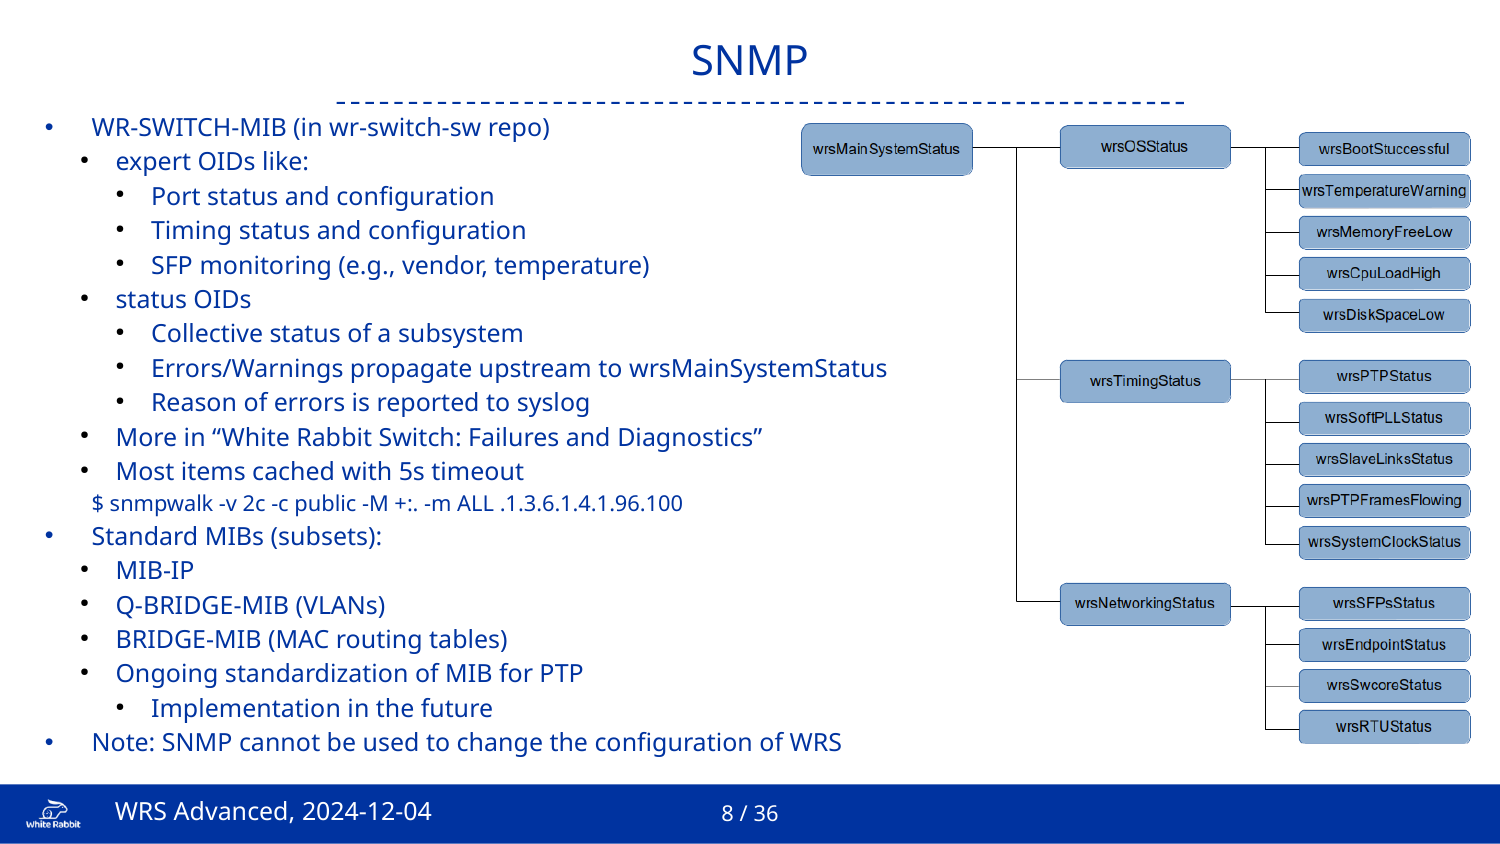

# SNMP
WR-SWITCH-MIB (in wr-switch-sw repo)
expert OIDs like:
Port status and configuration
Timing status and configuration
SFP monitoring (e.g., vendor, temperature)
status OIDs
Collective status of a subsystem
Errors/Warnings propagate upstream to wrsMainSystemStatus
Reason of errors is reported to syslog
More in “White Rabbit Switch: Failures and Diagnostics”
Most items cached with 5s timeout
$ snmpwalk -v 2c -c public -M +:. -m ALL .1.3.6.1.4.1.96.100
Standard MIBs (subsets):
MIB-IP
Q-BRIDGE-MIB (VLANs)
BRIDGE-MIB (MAC routing tables)
Ongoing standardization of MIB for PTP
Implementation in the future
Note: SNMP cannot be used to change the configuration of WRS
WRS Advanced, 2024-12-04